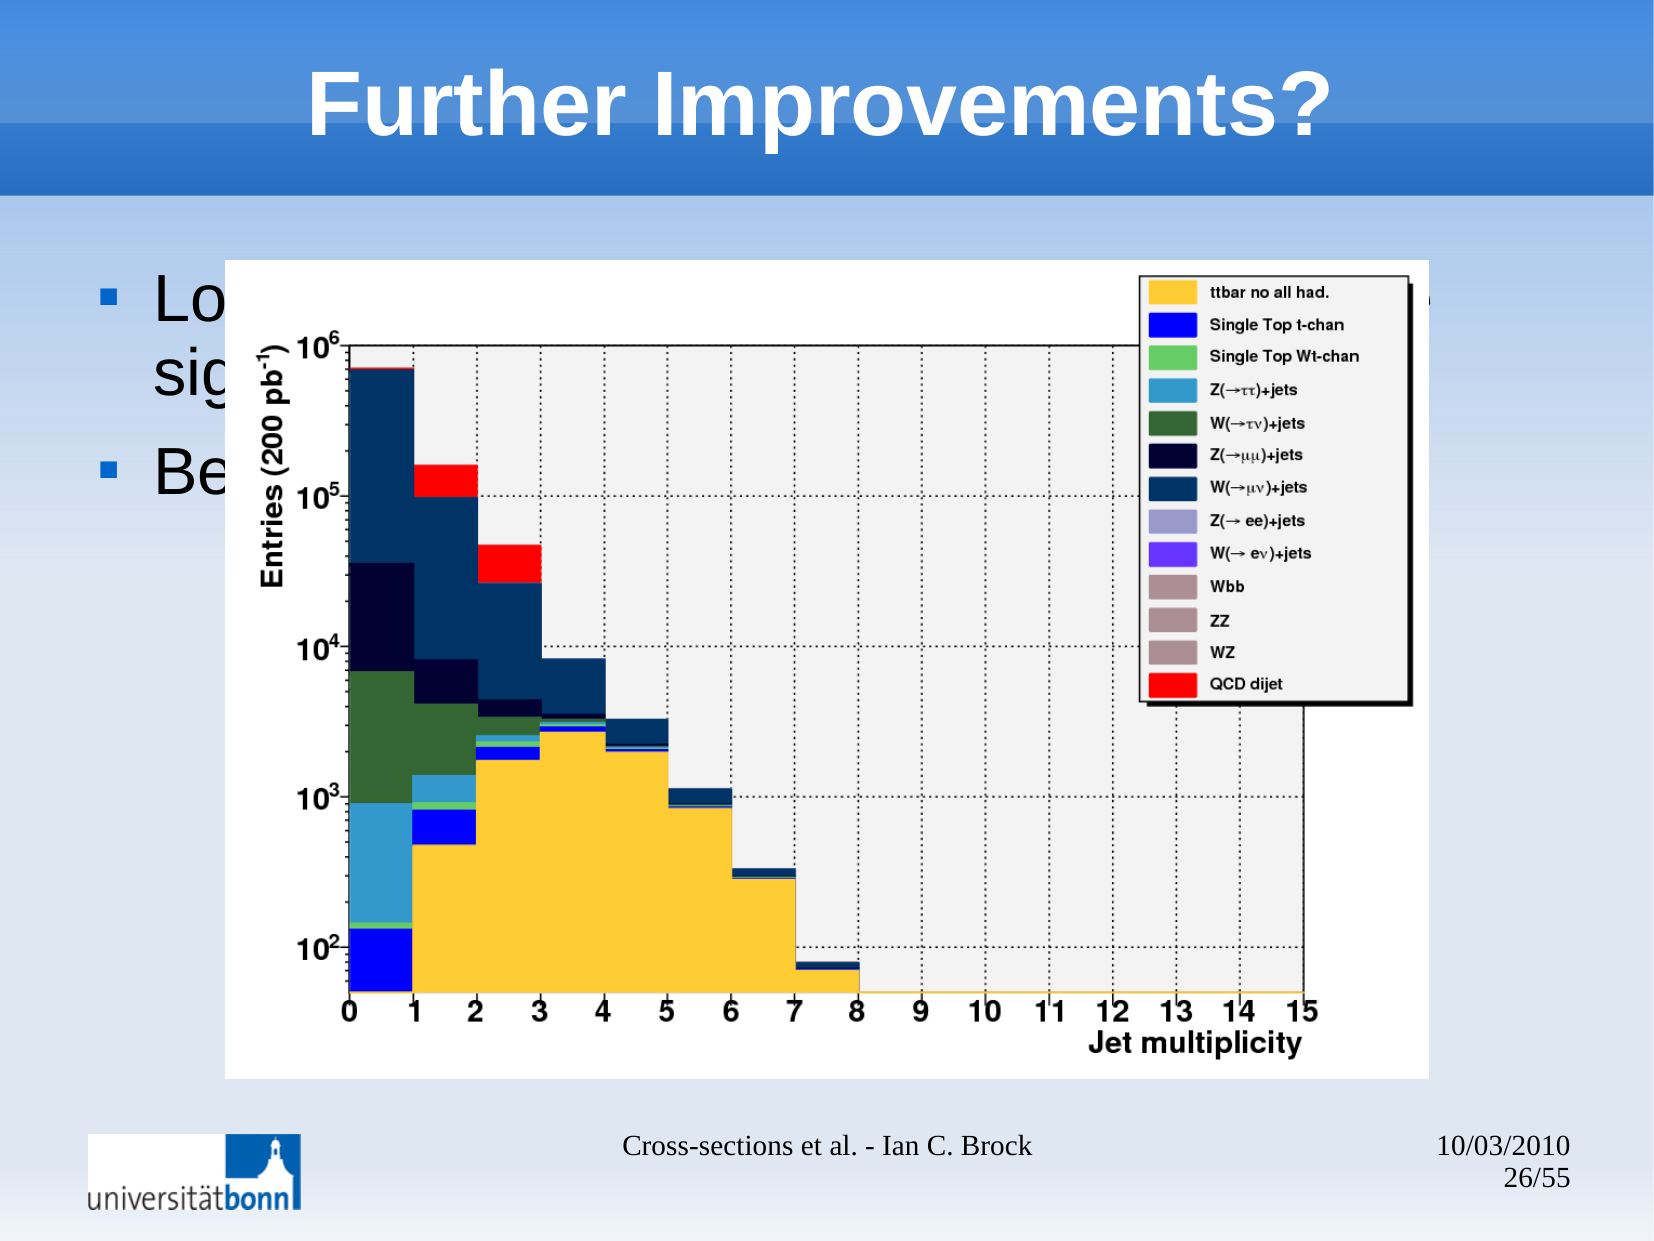

# Further Improvements?
Look at extra/different variables to separate signal from background
Be very careful with number of jets!
Cross-sections et al. - Ian C. Brock
26